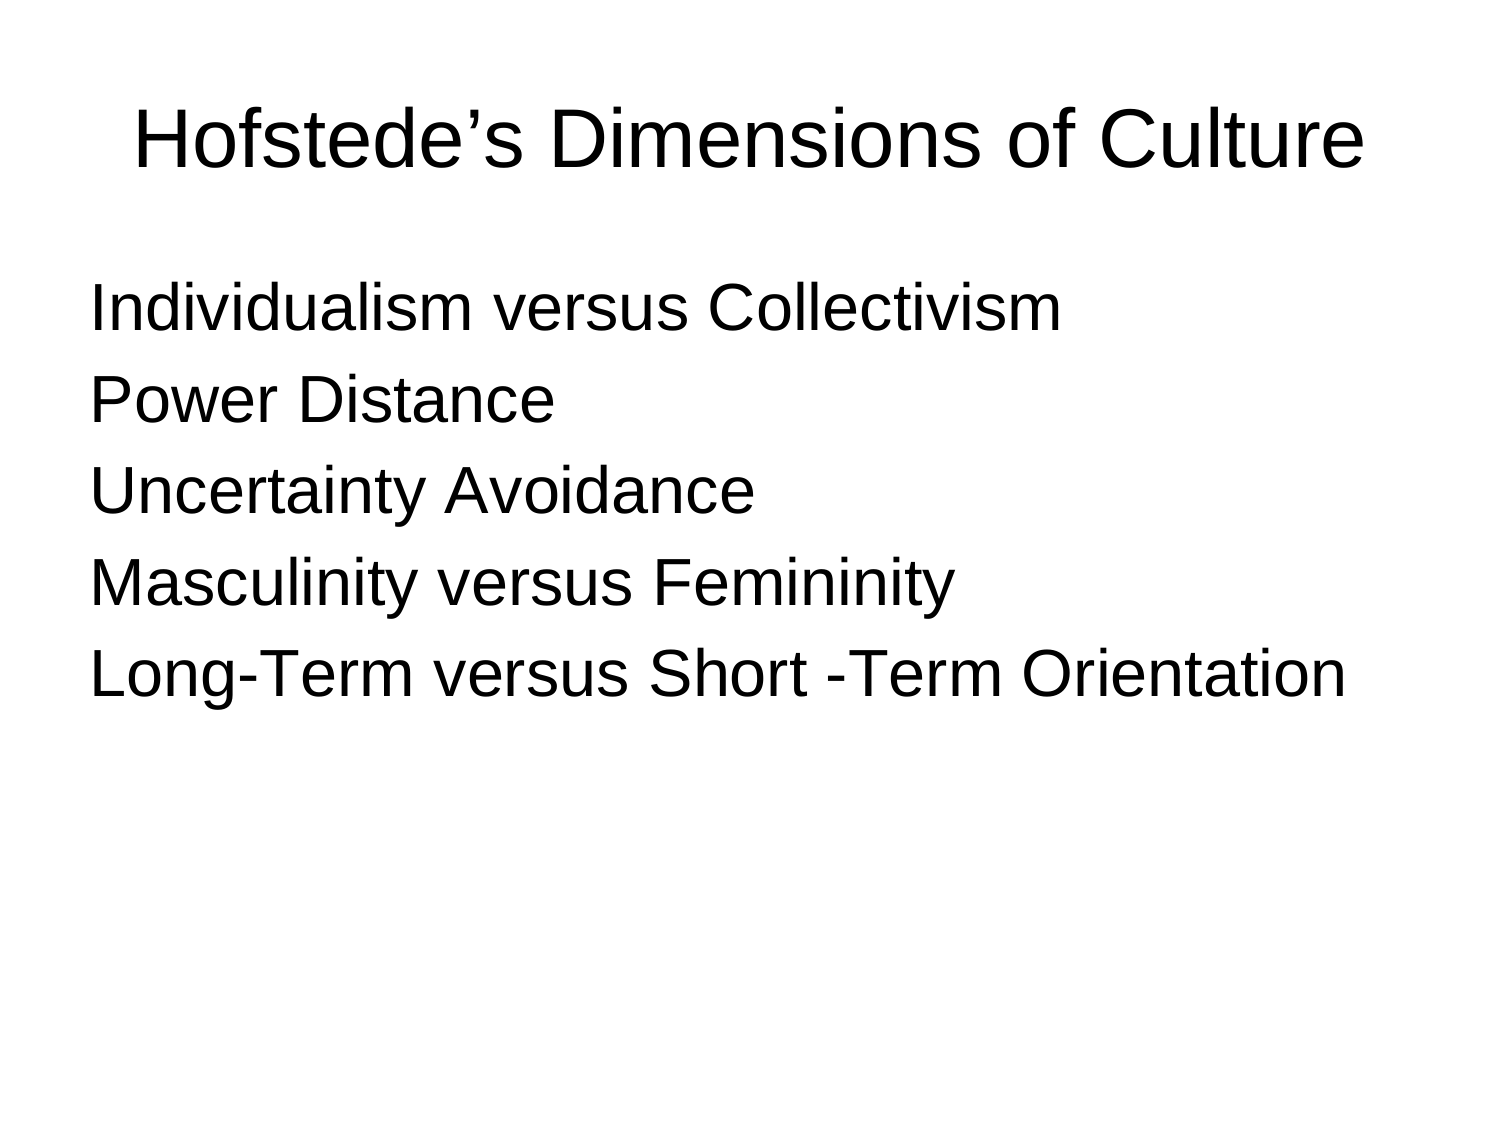

# Hofstede’s Dimensions of Culture
Individualism versus Collectivism
Power Distance
Uncertainty Avoidance
Masculinity versus Femininity
Long-Term versus Short -Term Orientation